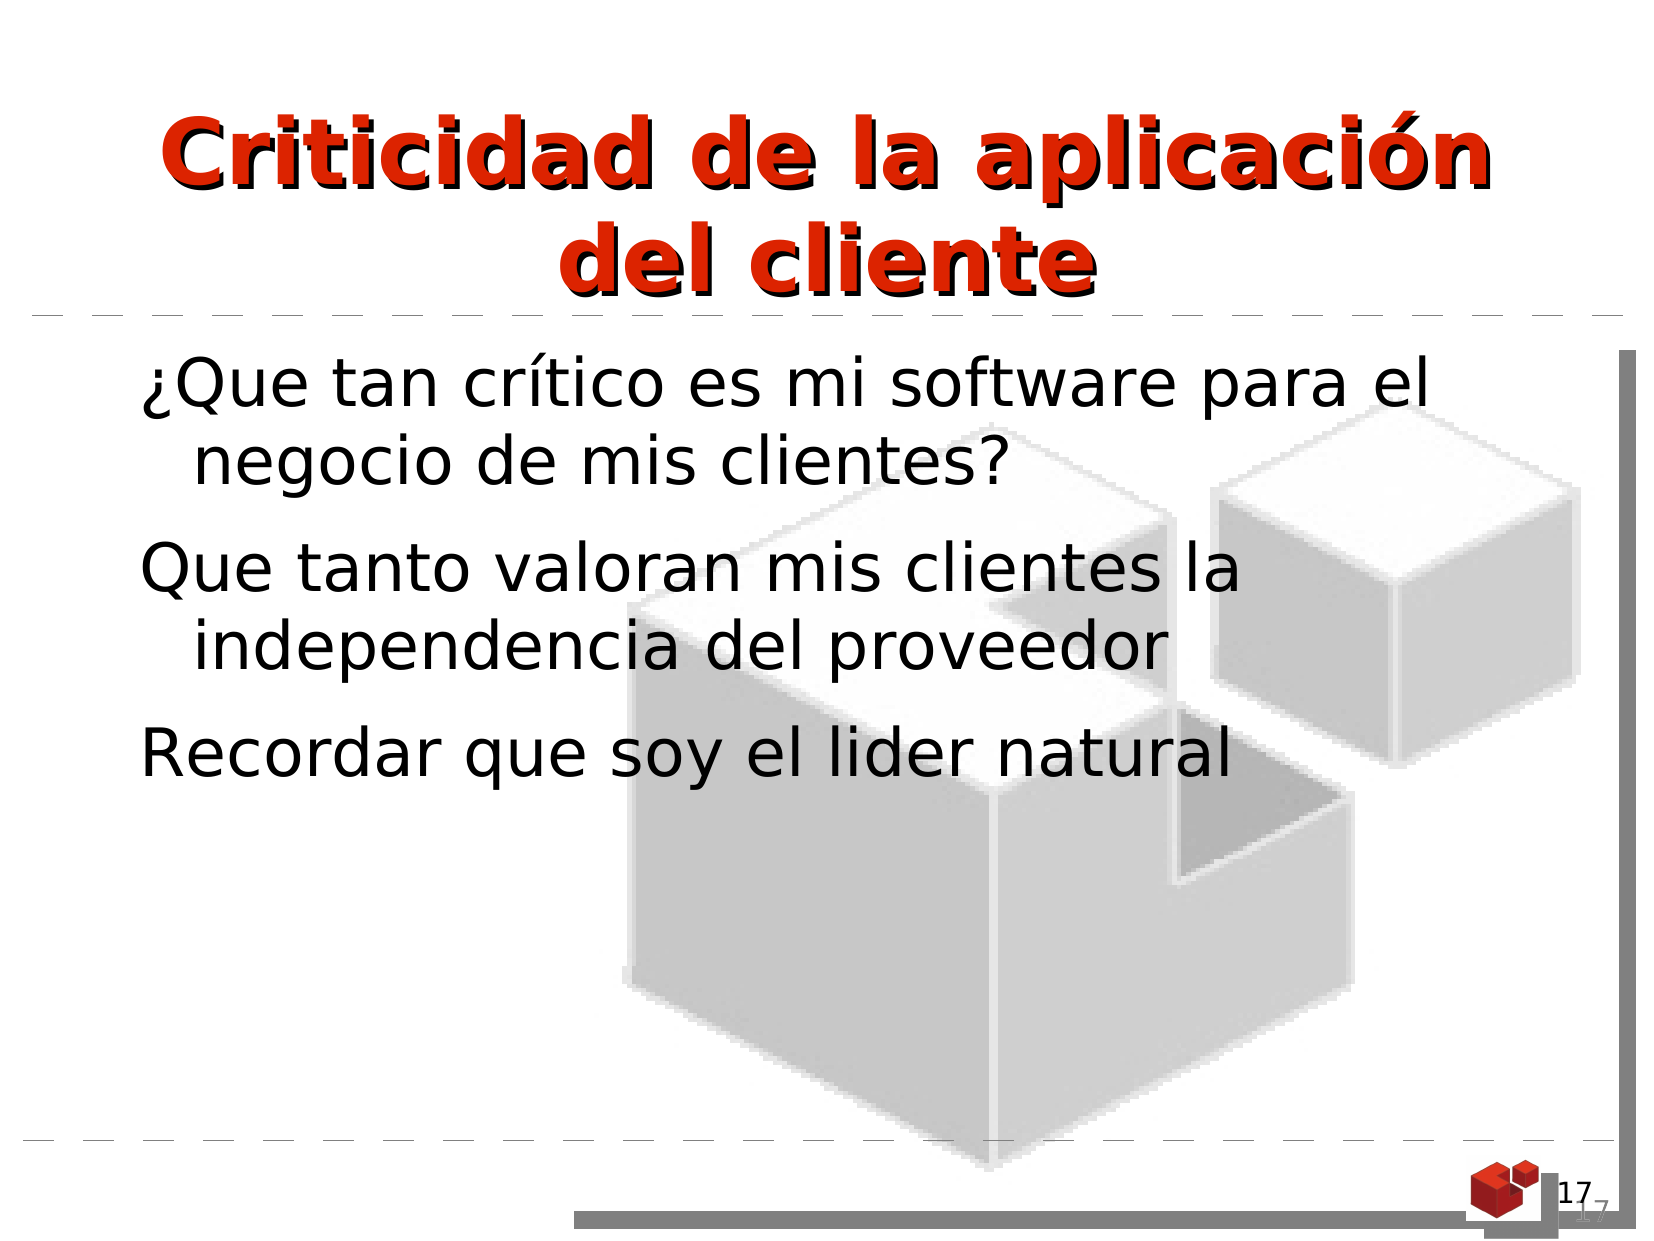

# Criticidad de la aplicación del cliente
¿Que tan crítico es mi software para el negocio de mis clientes?
Que tanto valoran mis clientes la independencia del proveedor
Recordar que soy el lider natural